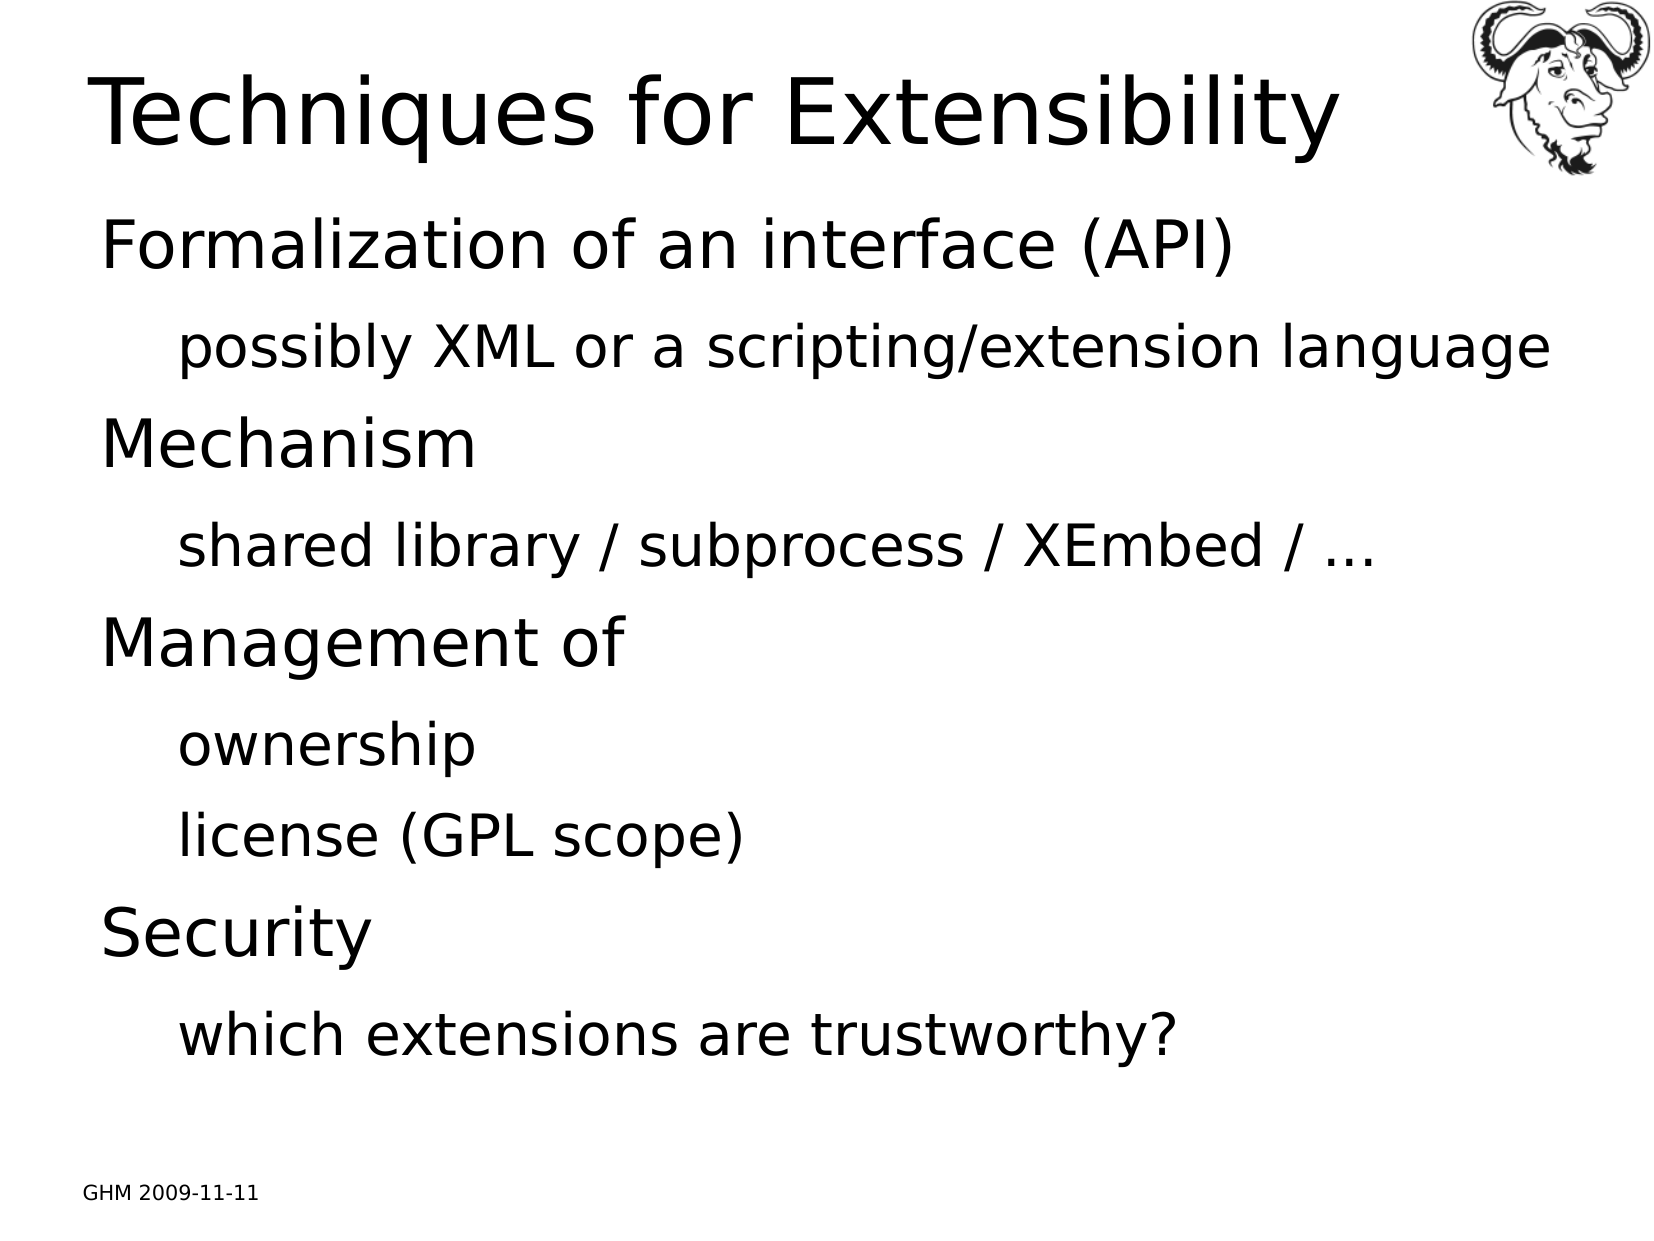

# Techniques for Extensibility
Formalization of an interface (API)
possibly XML or a scripting/extension language
Mechanism
shared library / subprocess / XEmbed / ...
Management of
ownership
license (GPL scope)
Security
which extensions are trustworthy?